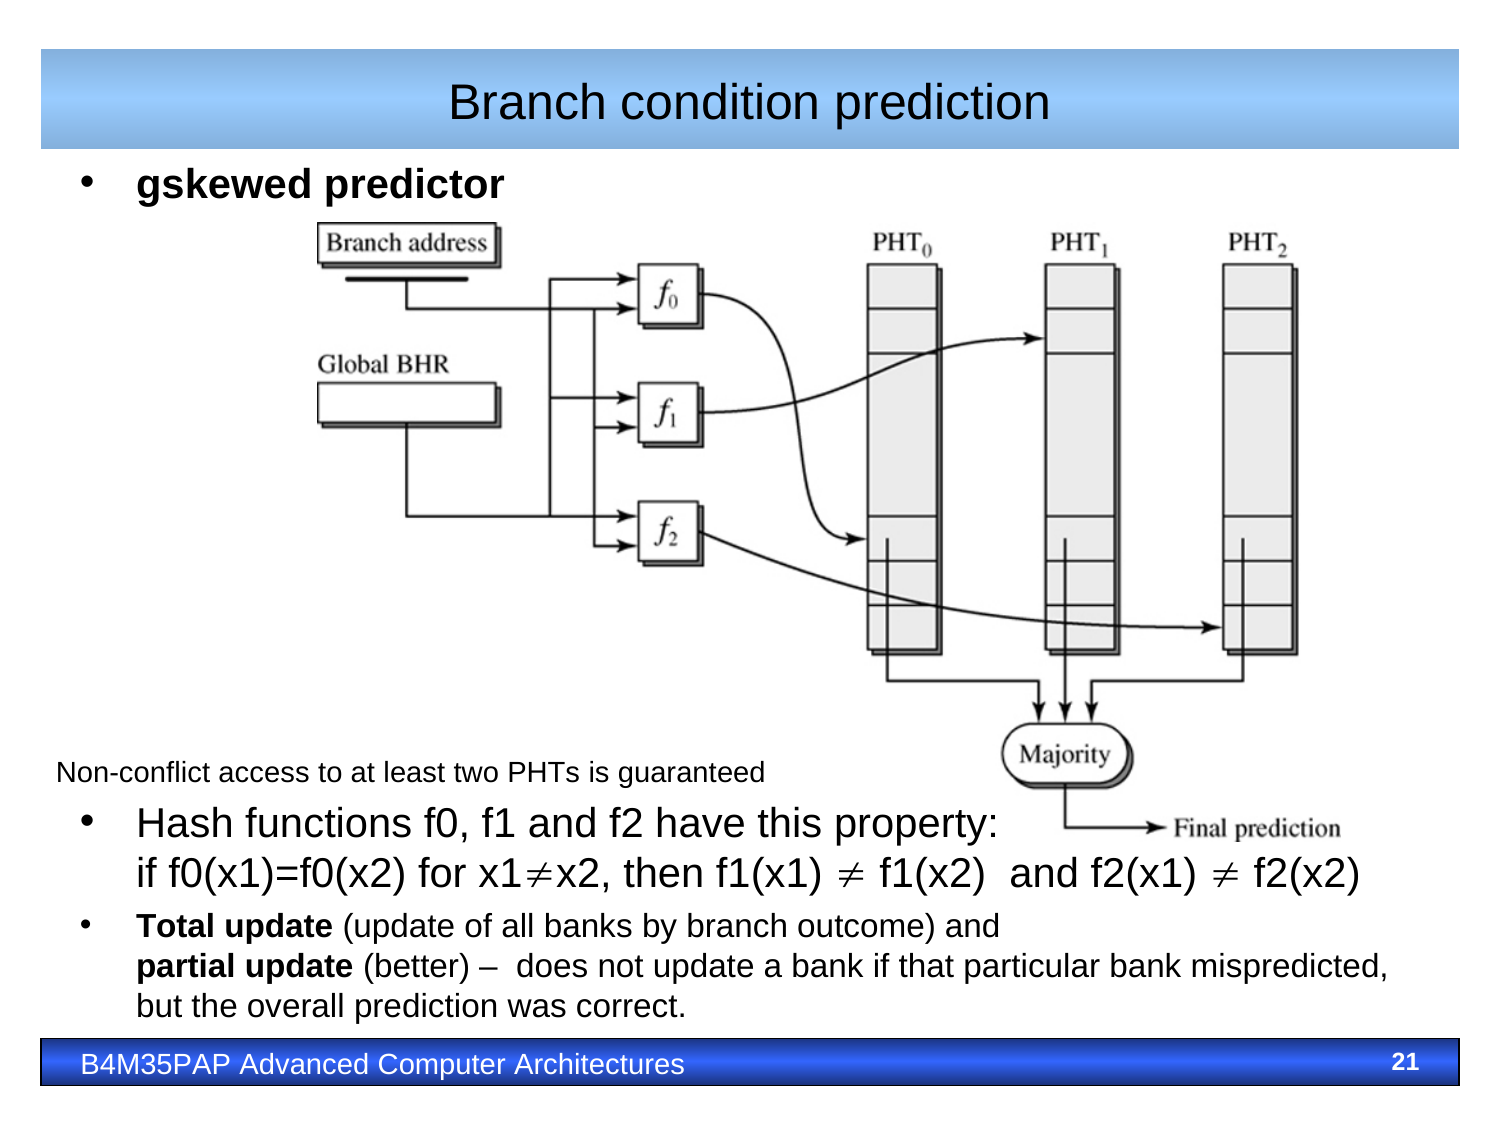

Branch condition prediction
# gskewed predictor
Hash functions f0, f1 and f2 have this property:
if f0(x1)=f0(x2) for x1x2, then f1(x1)  f1(x2) and f2(x1)  f2(x2)
Total update (update of all banks by branch outcome) and
partial update (better) – does not update a bank if that particular bank mispredicted, but the overall prediction was correct.
Non-conflict access to at least two PHTs is guaranteed